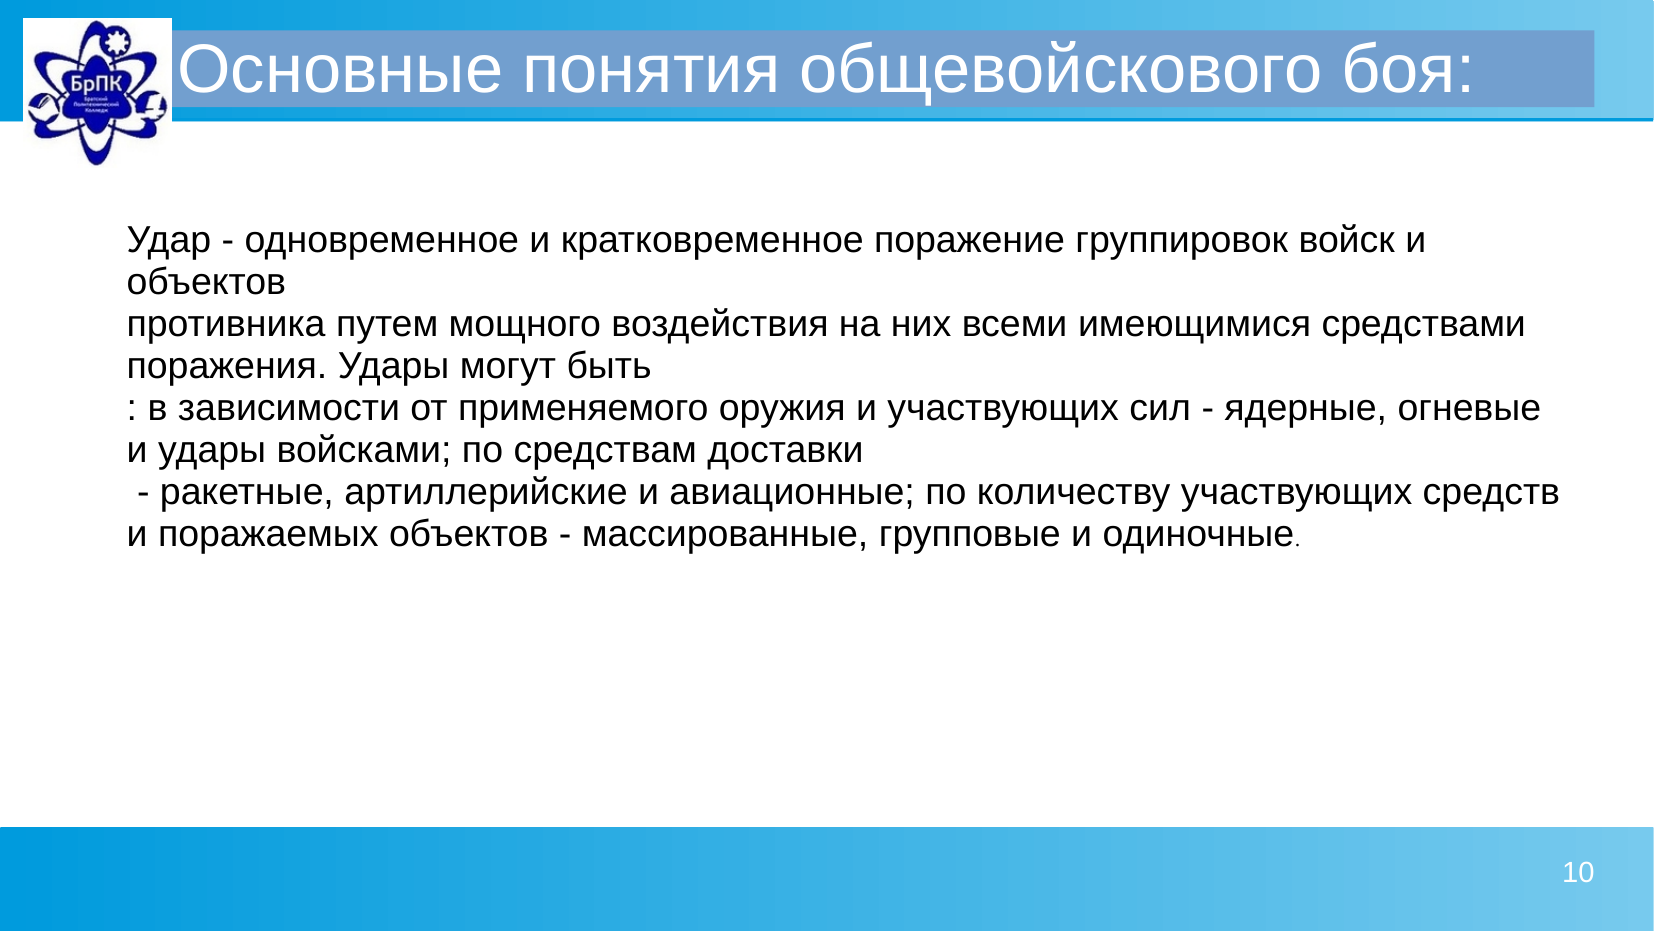

# Основные понятия общевойскового боя:
Удар - одновременное и кратковременное поражение группировок войск и объектов
противника путем мощного воздействия на них всеми имеющимися средствами
поражения. Удары могут быть
: в зависимости от применяемого оружия и участвующих сил - ядерные, огневые и удары войсками; по средствам доставки
 - ракетные, артиллерийские и авиационные; по количеству участвующих средств и поражаемых объектов - массированные, групповые и одиночные.
10